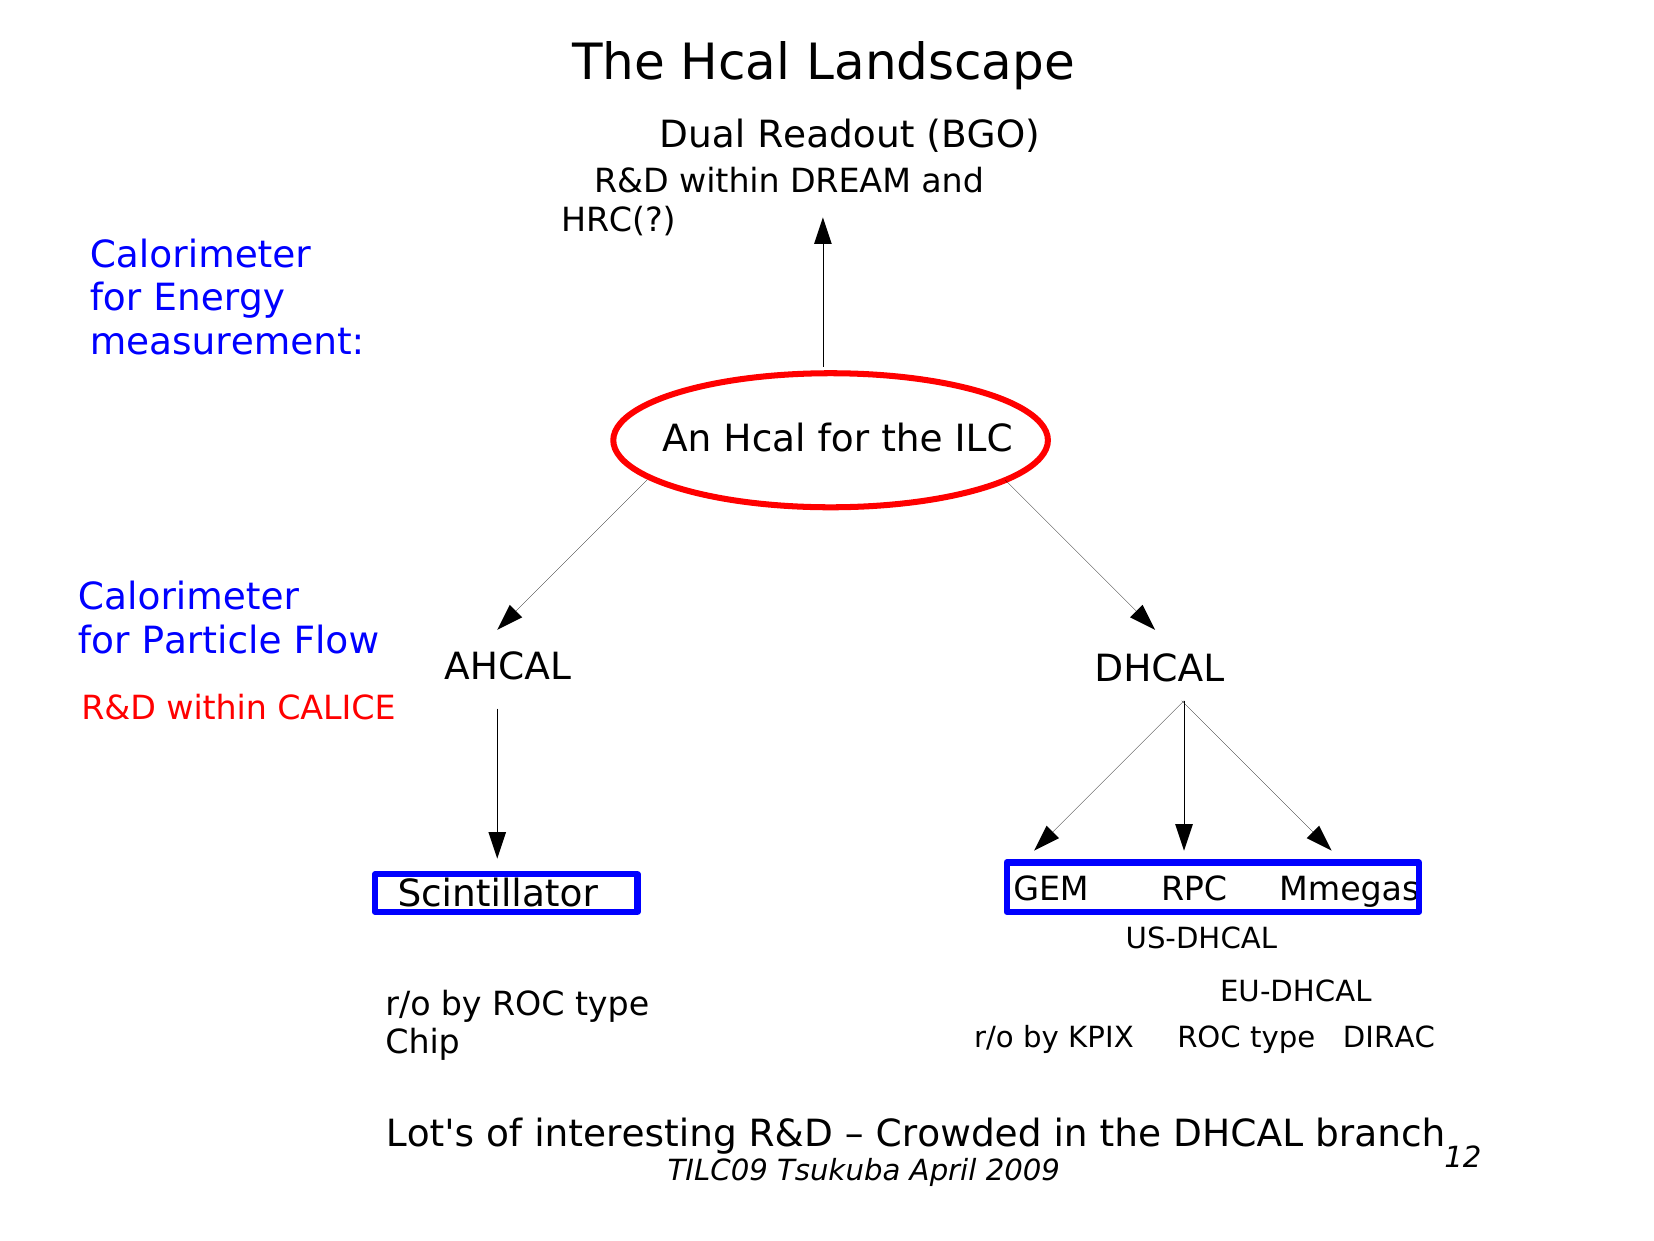

The Hcal Landscape
Dual Readout (BGO)
 R&D within DREAM and HRC(?)
Calorimeter
for Energy
measurement:
An Hcal for the ILC
Calorimeter
for Particle Flow
AHCAL
DHCAL
 R&D within CALICE
GEM
RPC
Mmegas
Scintillator
US-DHCAL
EU-DHCAL
r/o by ROC type
Chip
r/o by KPIX
ROC type DIRAC
Lot's of interesting R&D – Crowded in the DHCAL branch
ECFA 2008 Warsaw June 2008